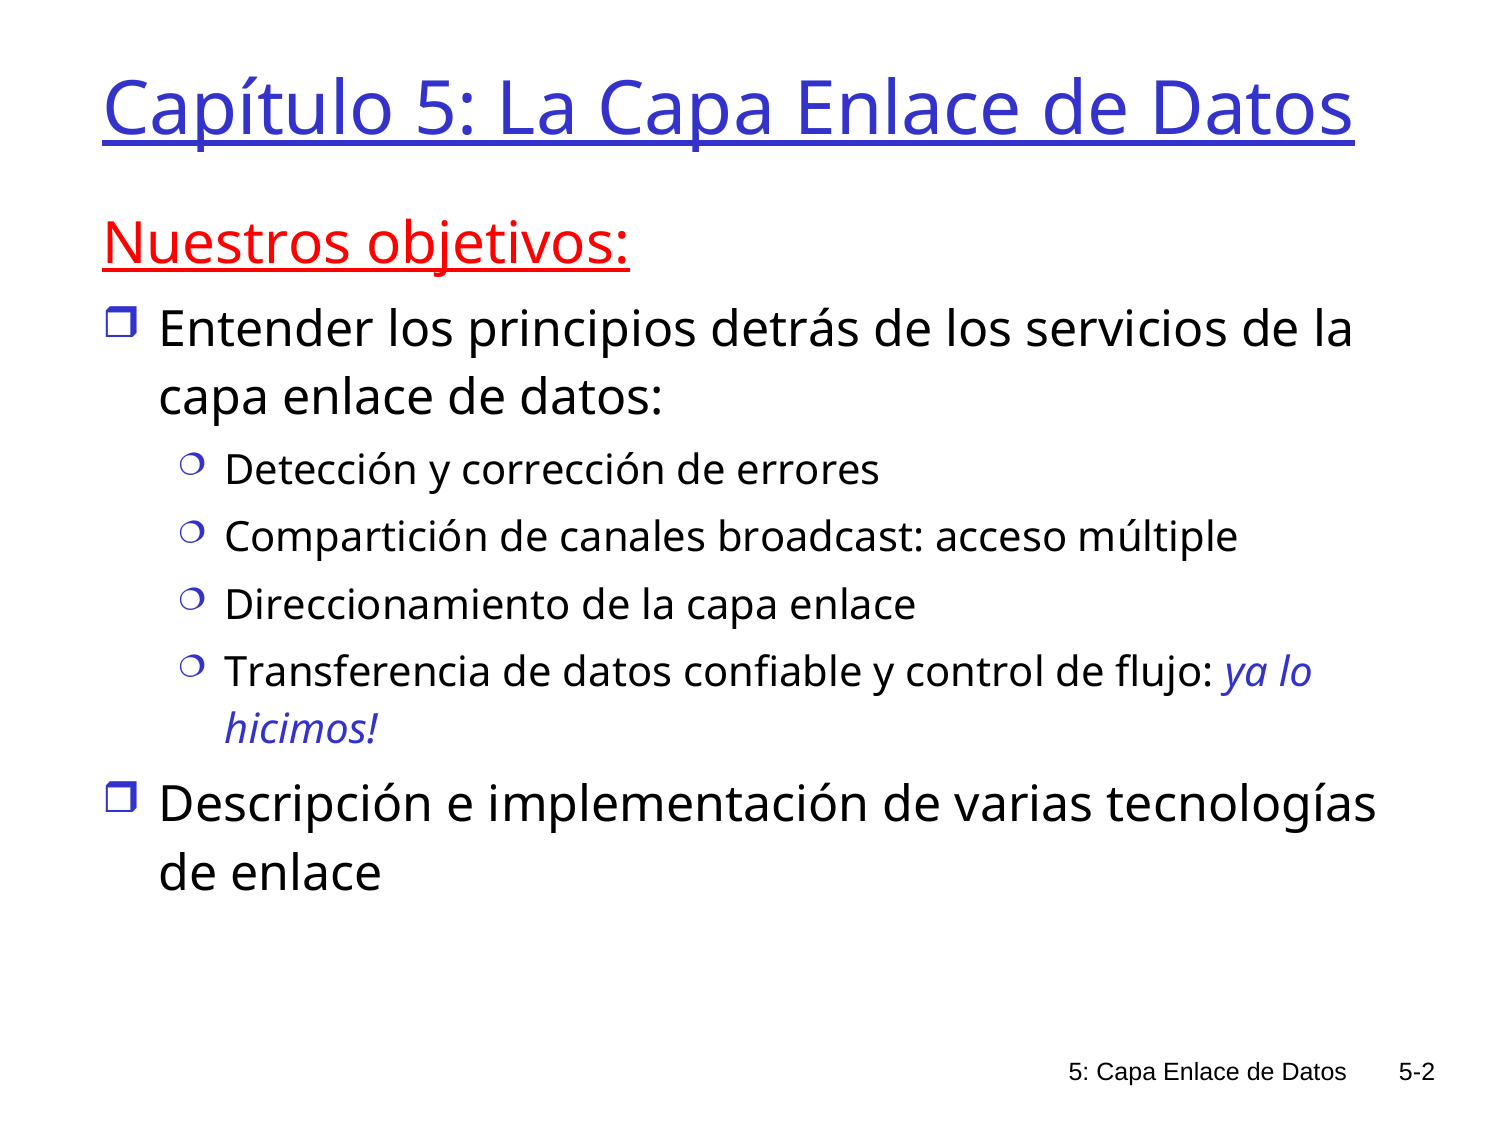

# Capítulo 5: La Capa Enlace de Datos
Nuestros objetivos:
Entender los principios detrás de los servicios de la capa enlace de datos:
Detección y corrección de errores
Compartición de canales broadcast: acceso múltiple
Direccionamiento de la capa enlace
Transferencia de datos confiable y control de flujo: ya lo hicimos!
Descripción e implementación de varias tecnologías de enlace
2